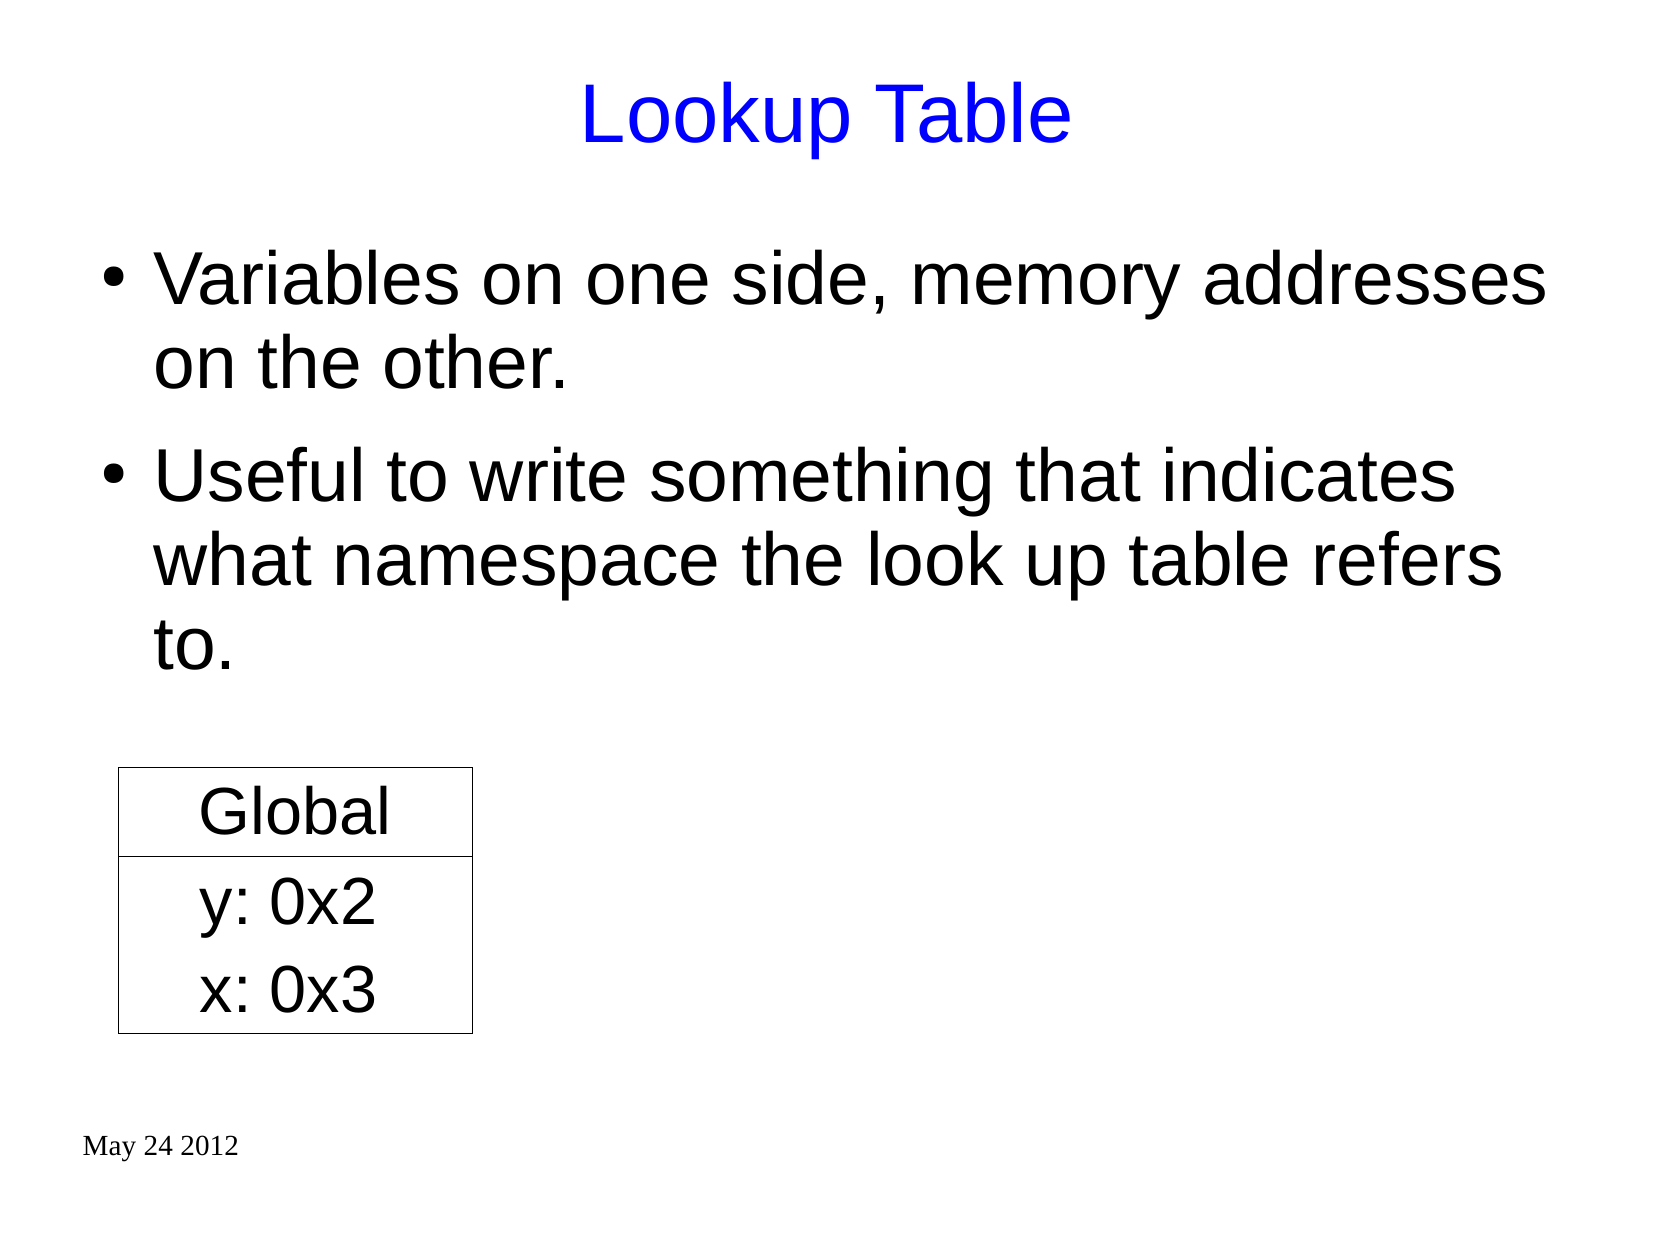

# Lookup Table
Variables on one side, memory addresses on the other.
Useful to write something that indicates what namespace the look up table refers to.
Global
y: 0x2
x: 0x3
May 24 2012